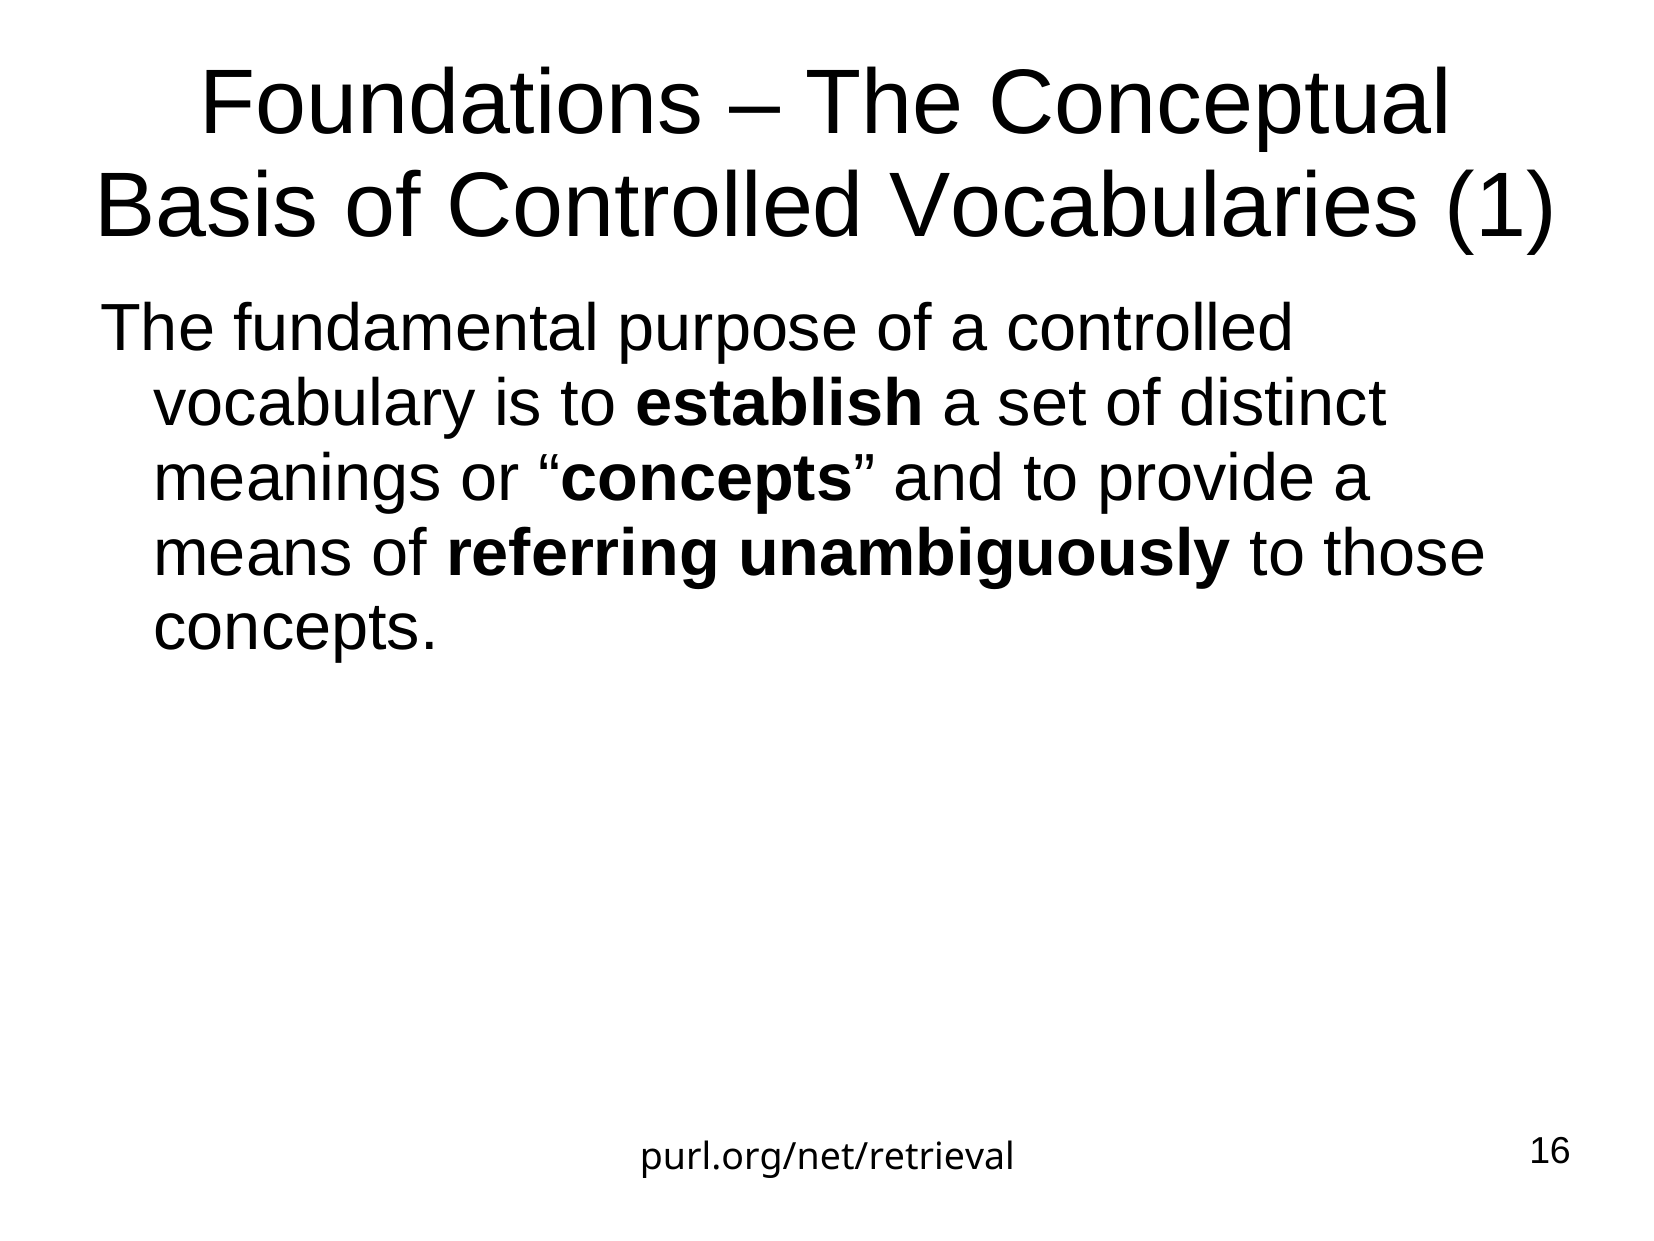

# Foundations – The Conceptual Basis of Controlled Vocabularies (1)
The fundamental purpose of a controlled vocabulary is to establish a set of distinct meanings or “concepts” and to provide a means of referring unambiguously to those concepts.
purl.org/net/retrieval
16